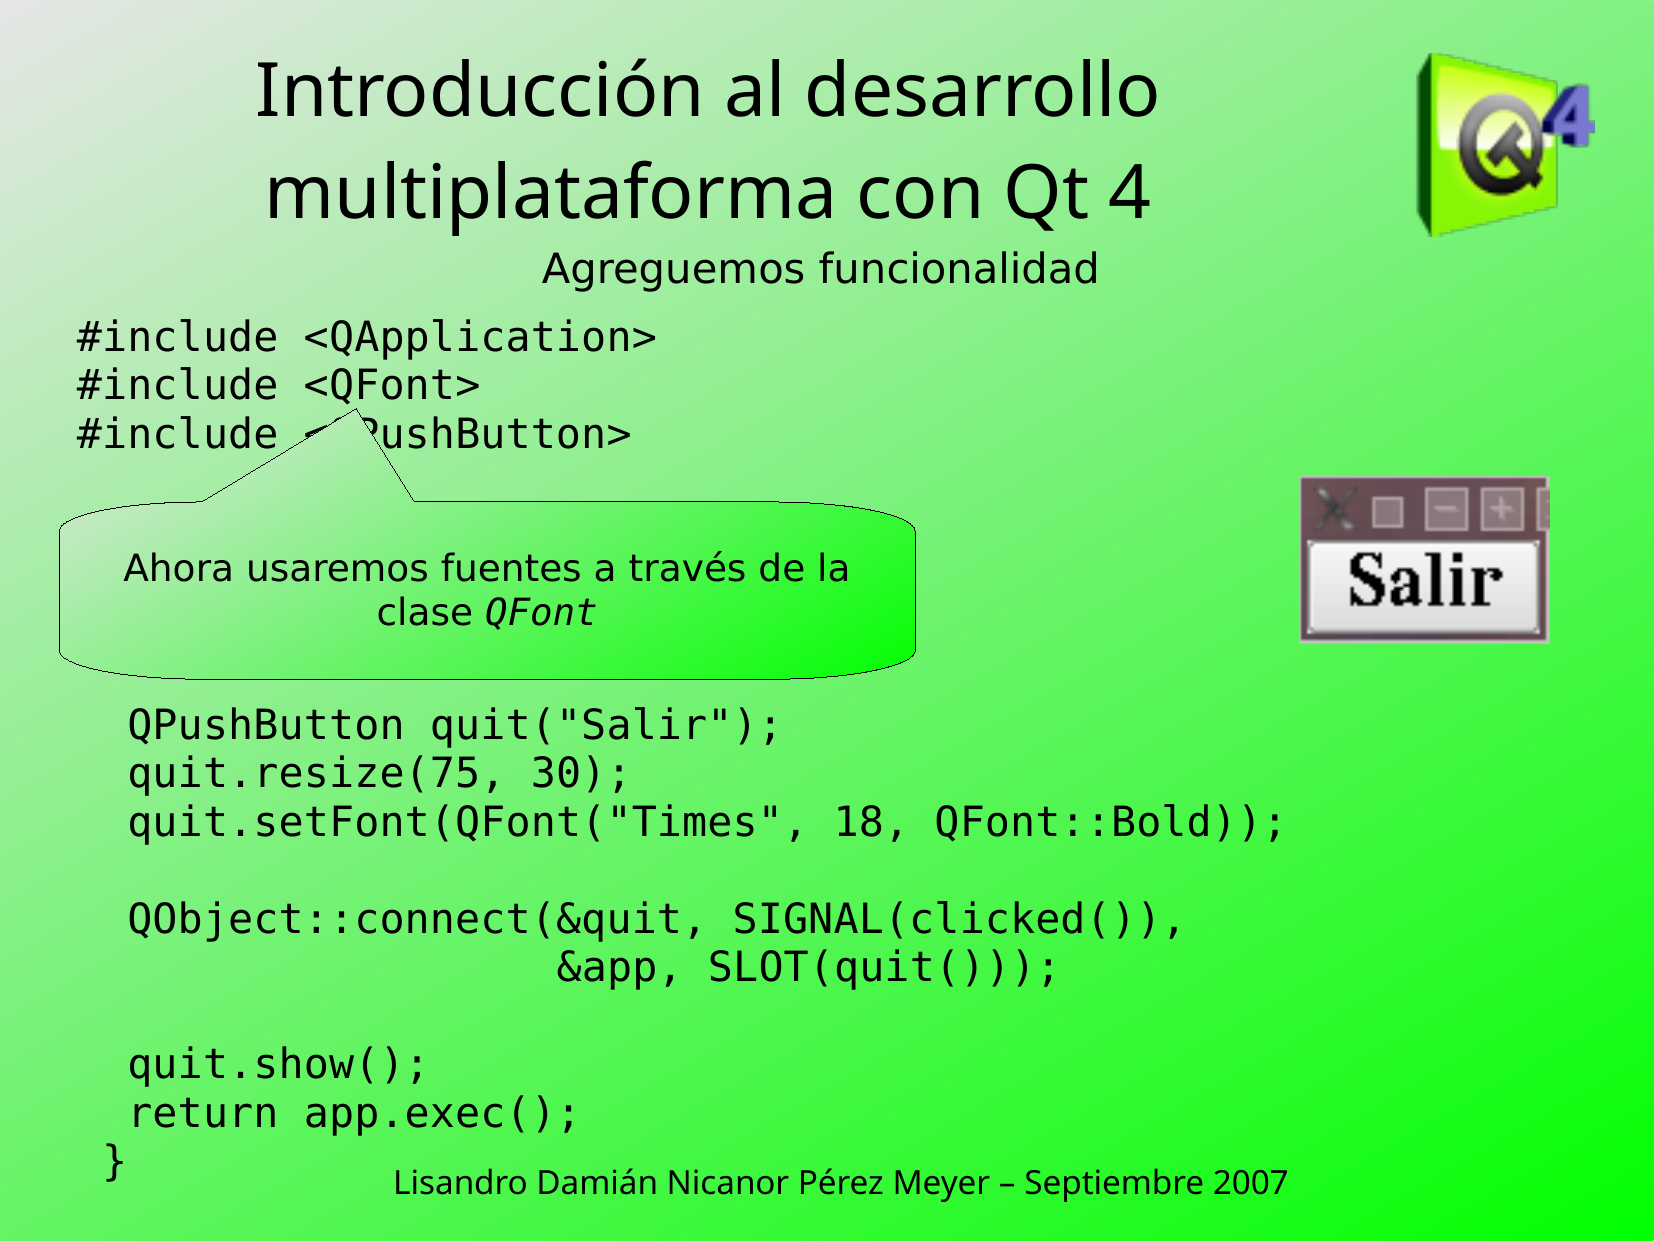

# Introducción al desarrollo multiplataforma con Qt 4
Agreguemos funcionalidad
#include <QApplication>
#include <QFont>
#include <QPushButton>
int main(int argc, char *argv[])
{
 QApplication app(argc, argv);
 QPushButton quit("Salir");
 quit.resize(75, 30);
 quit.setFont(QFont("Times", 18, QFont::Bold));
 QObject::connect(&quit, SIGNAL(clicked()),
 &app, SLOT(quit()));
 quit.show();
 return app.exec();
 }
Ahora usaremos fuentes a través de la clase QFont
Lisandro Damián Nicanor Pérez Meyer – Septiembre 2007